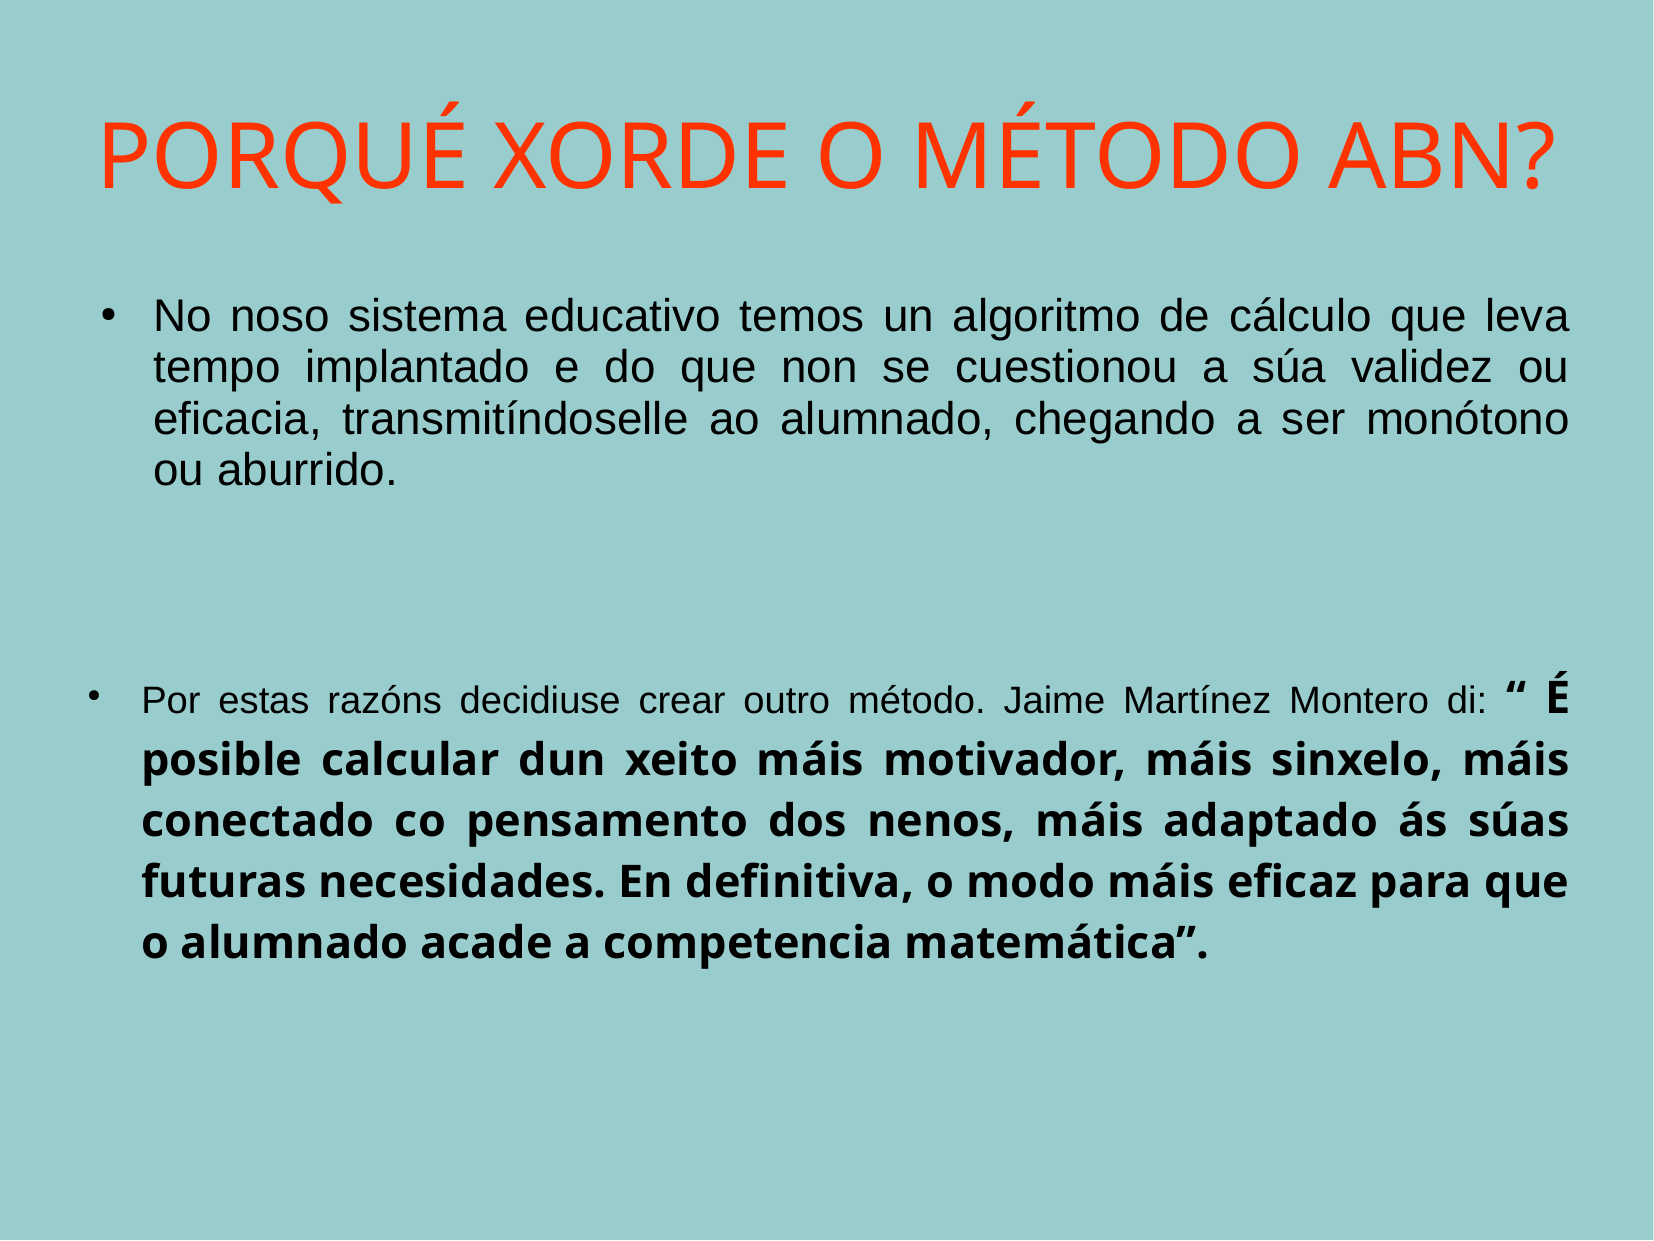

# PORQUÉ XORDE O MÉTODO ABN?
No noso sistema educativo temos un algoritmo de cálculo que leva tempo implantado e do que non se cuestionou a súa validez ou eficacia, transmitíndoselle ao alumnado, chegando a ser monótono ou aburrido.
Por estas razóns decidiuse crear outro método. Jaime Martínez Montero di: “ É posible calcular dun xeito máis motivador, máis sinxelo, máis conectado co pensamento dos nenos, máis adaptado ás súas futuras necesidades. En definitiva, o modo máis eficaz para que o alumnado acade a competencia matemática”.